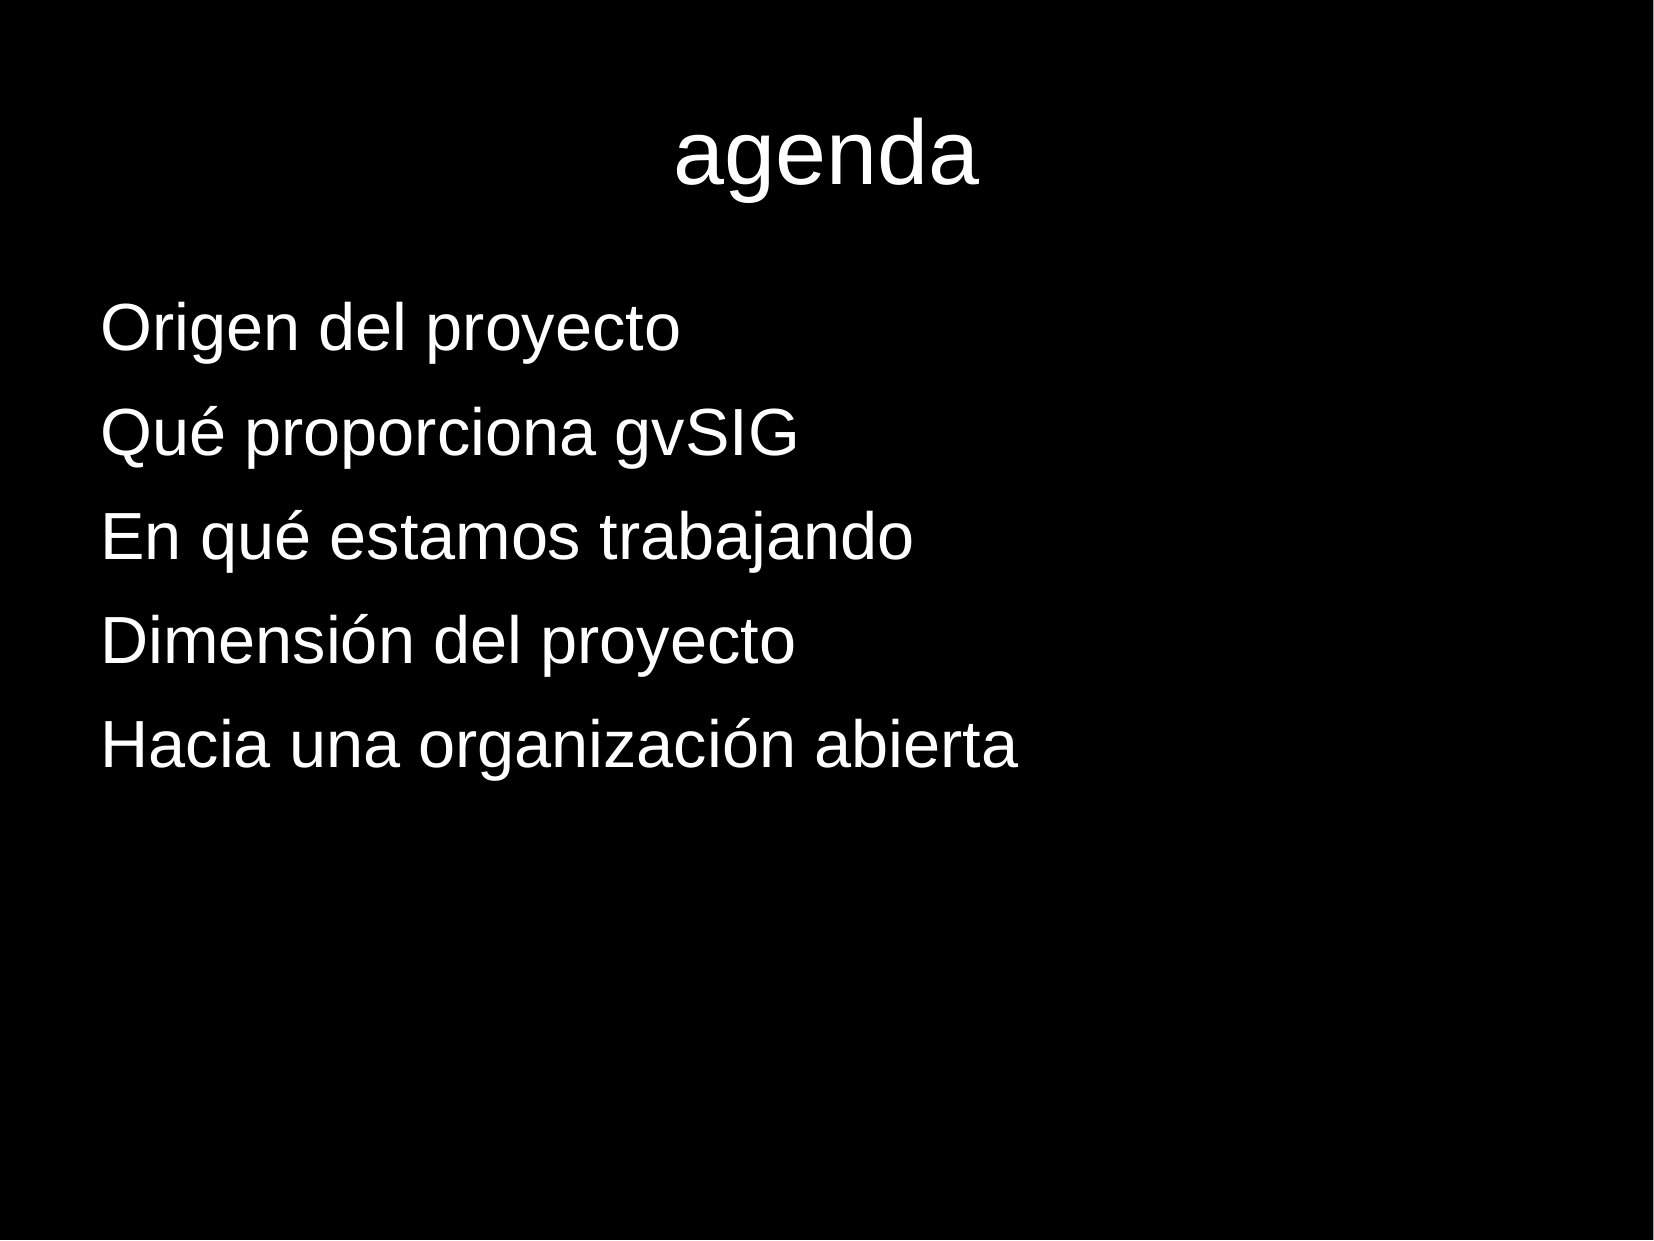

# agenda
Origen del proyecto
Qué proporciona gvSIG
En qué estamos trabajando
Dimensión del proyecto
Hacia una organización abierta